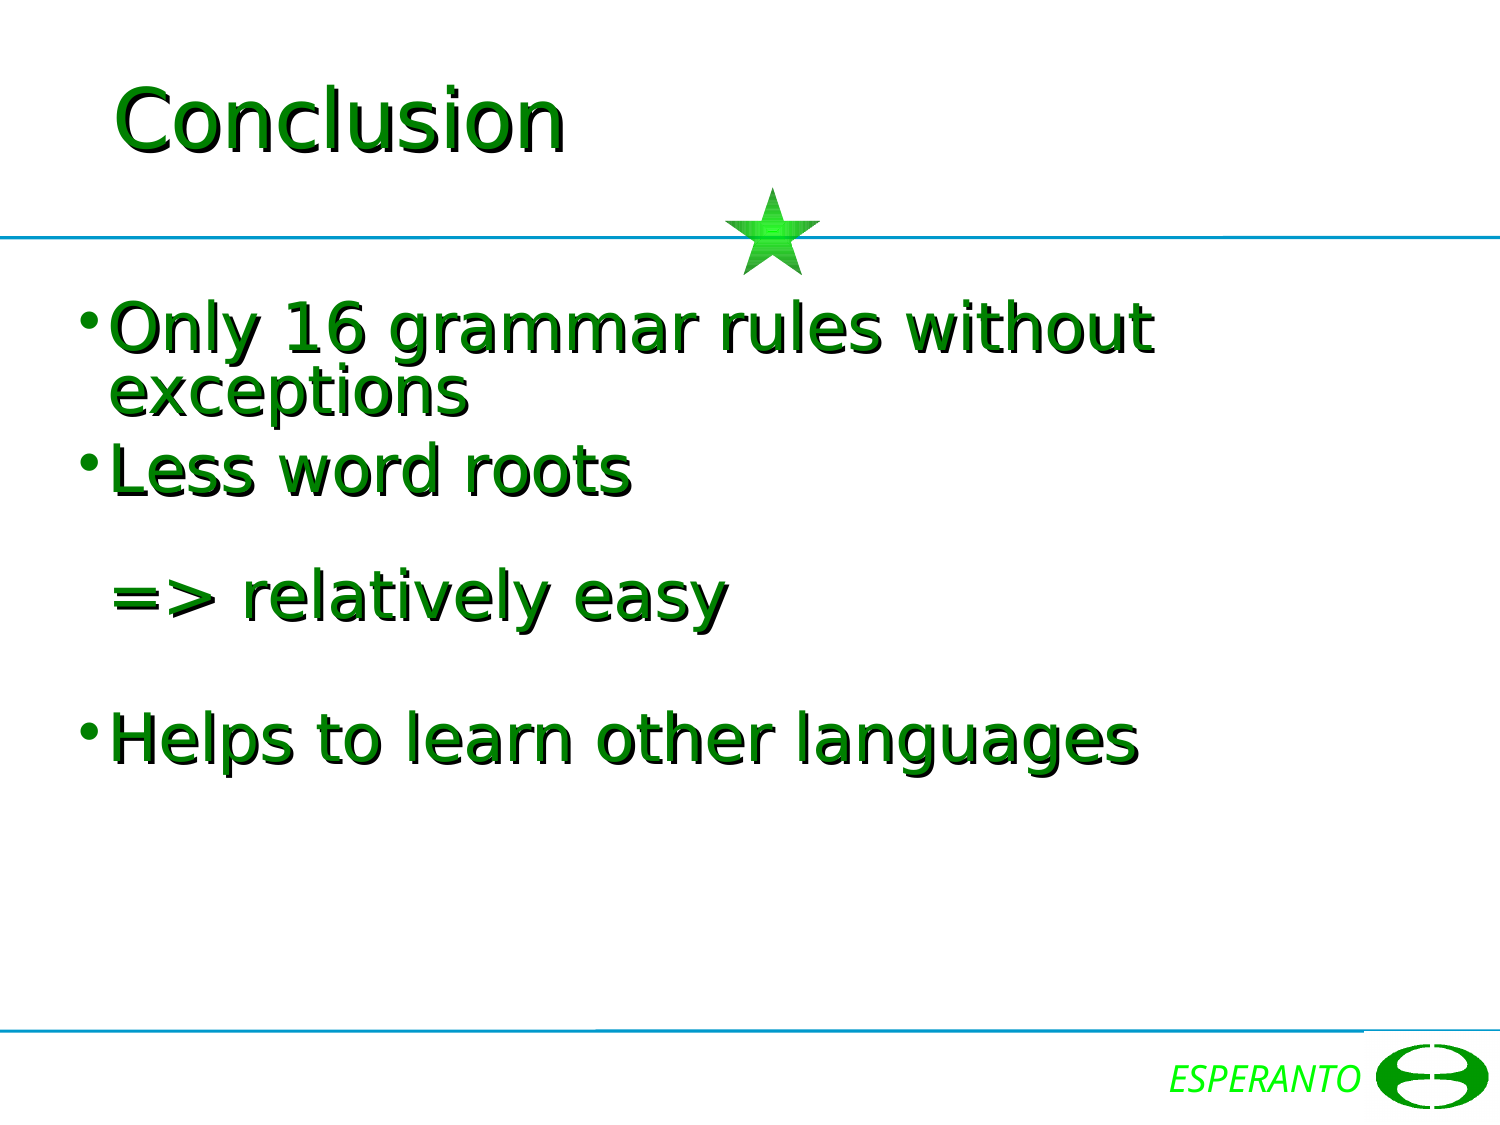

# Conclusion
Only 16 grammar rules without exceptions
Less word roots
=> relatively easy
Helps to learn other languages